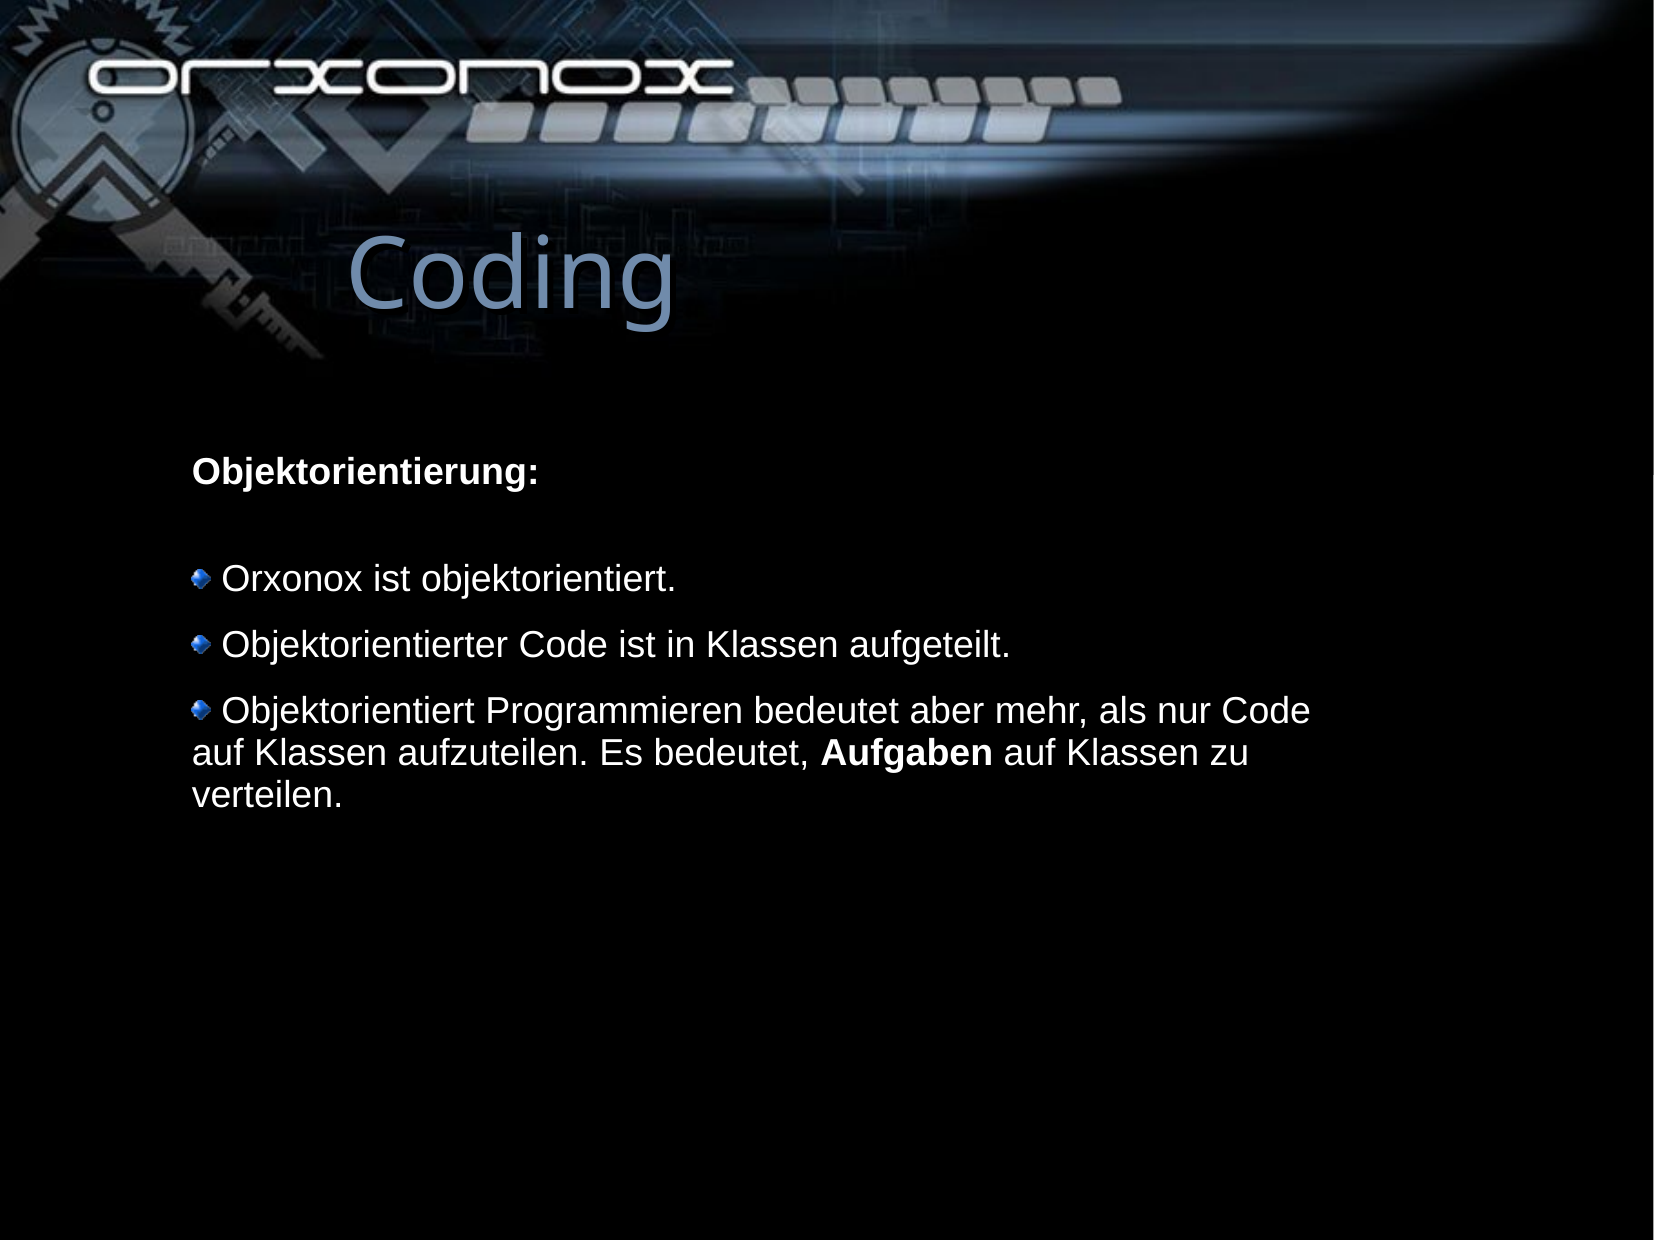

Coding
Objektorientierung:
 Orxonox ist objektorientiert.
 Objektorientierter Code ist in Klassen aufgeteilt.
 Objektorientiert Programmieren bedeutet aber mehr, als nur Code auf Klassen aufzuteilen. Es bedeutet, Aufgaben auf Klassen zu verteilen.